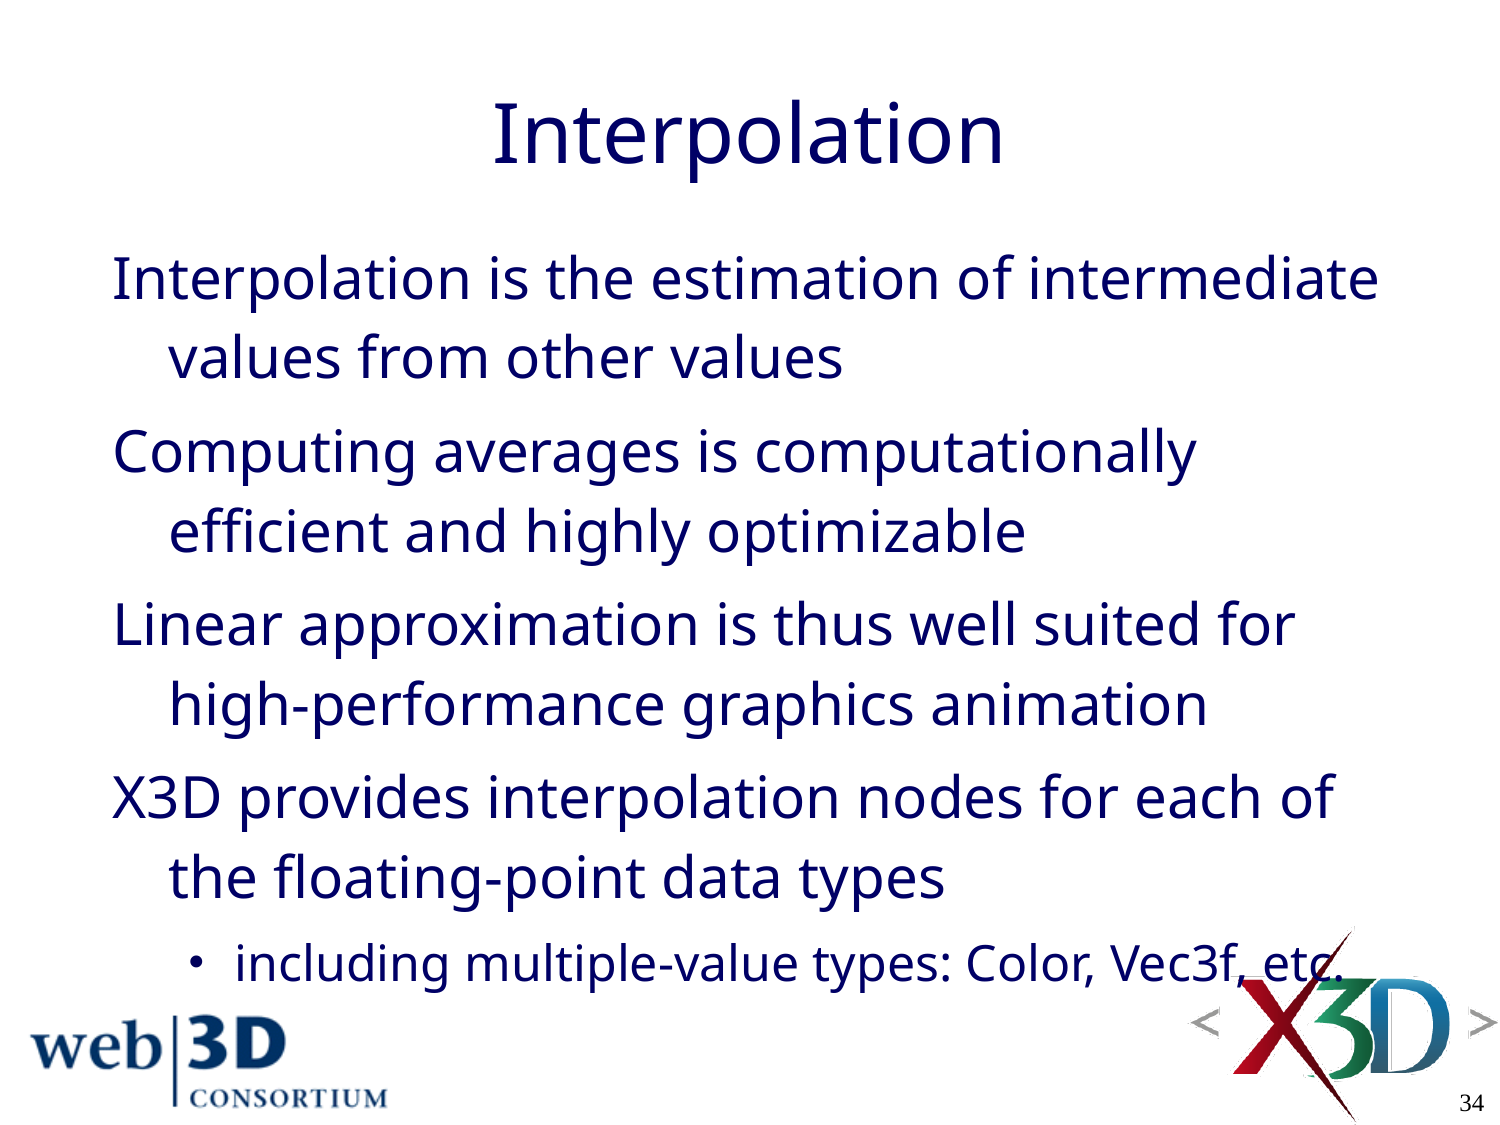

# Interpolation
Interpolation is the estimation of intermediate values from other values
Computing averages is computationally efficient and highly optimizable
Linear approximation is thus well suited for high-performance graphics animation
X3D provides interpolation nodes for each of the floating-point data types
including multiple-value types: Color, Vec3f, etc.